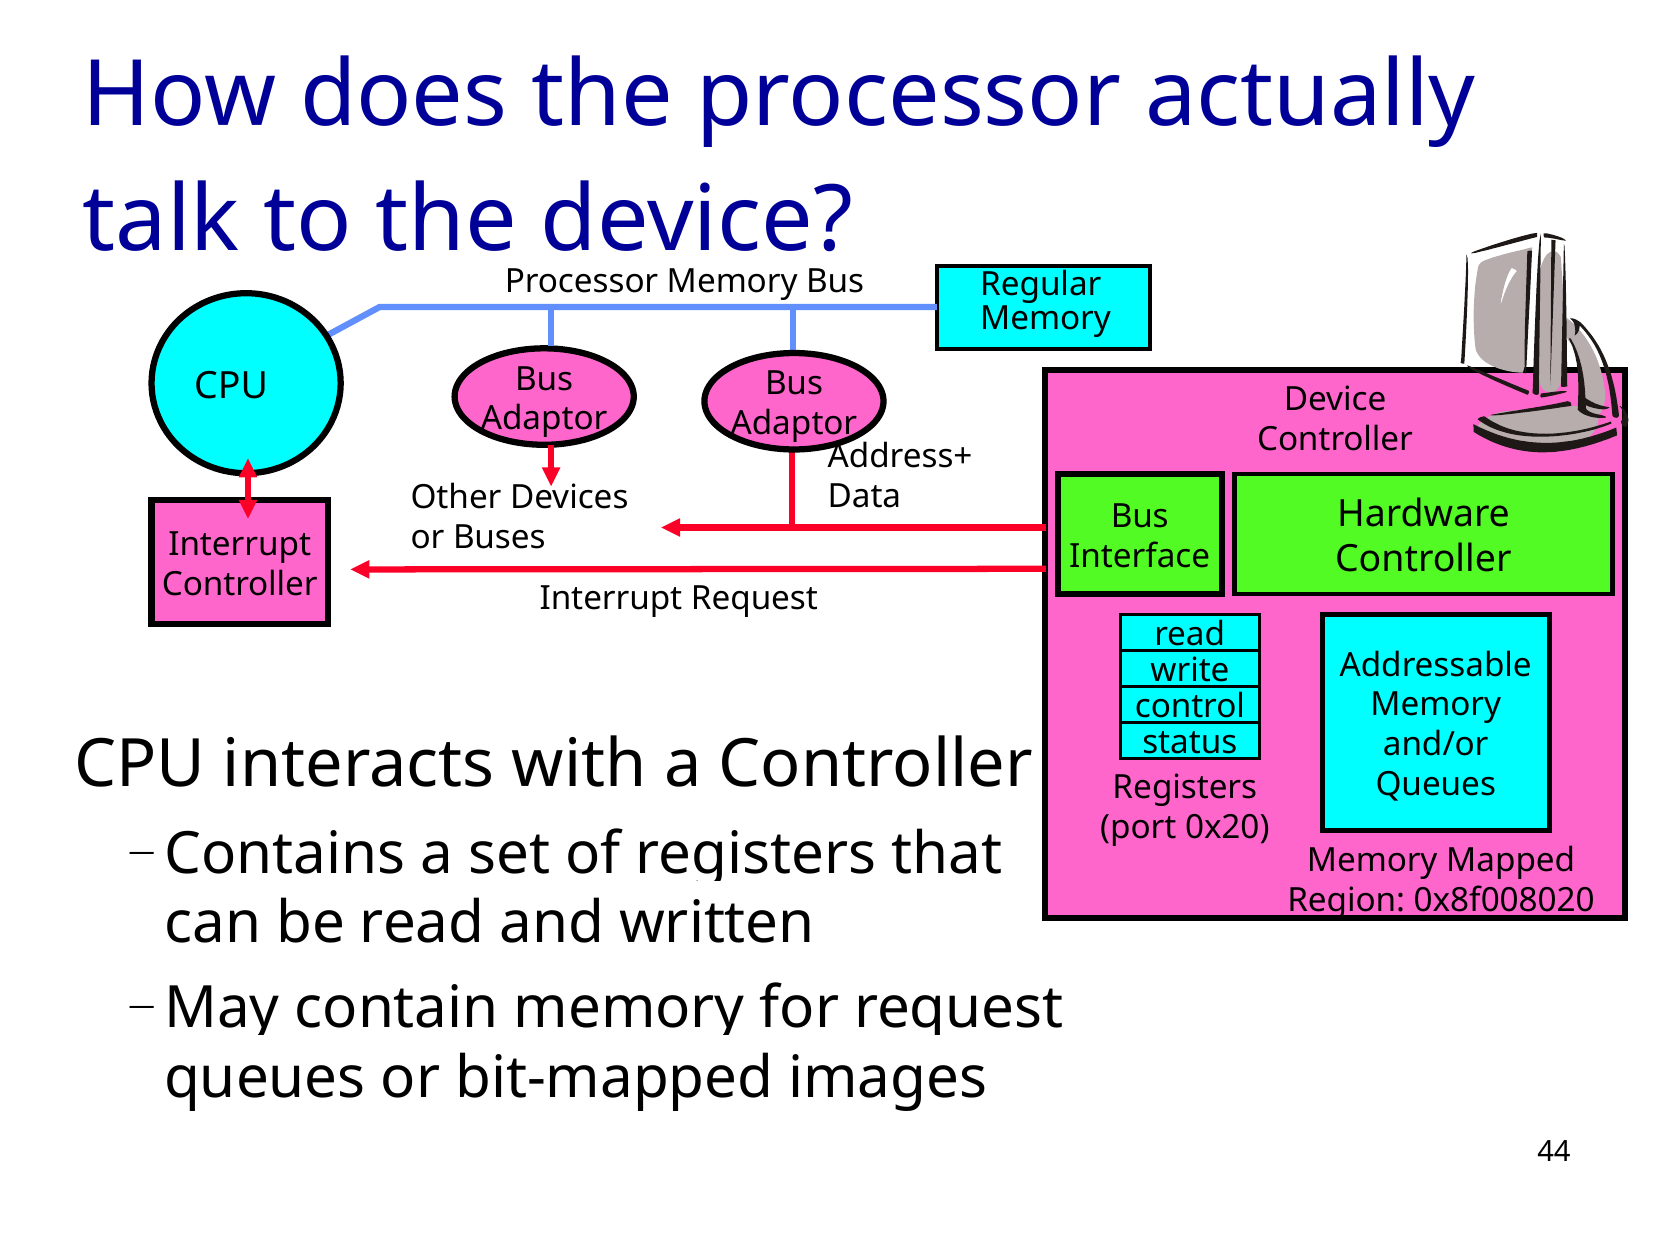

# How does the processor actually talk to the device?
Device
Controller
Bus
Interface
Hardware
Controller
read
write
control
status
Addressable
Memory
and/or
Queues
Registers
(port 0x20)
Memory Mapped
Region: 0x8f008020
Processor Memory Bus
Regular
Memory
CPU
Bus
Adaptor
Bus
Adaptor
Interrupt
Controller
Address+
Data
Interrupt Request
Other Devices
or Buses
CPU interacts with a Controller
Contains a set of registers that
can be read and written
May contain memory for request
queues or bit-mapped images
44